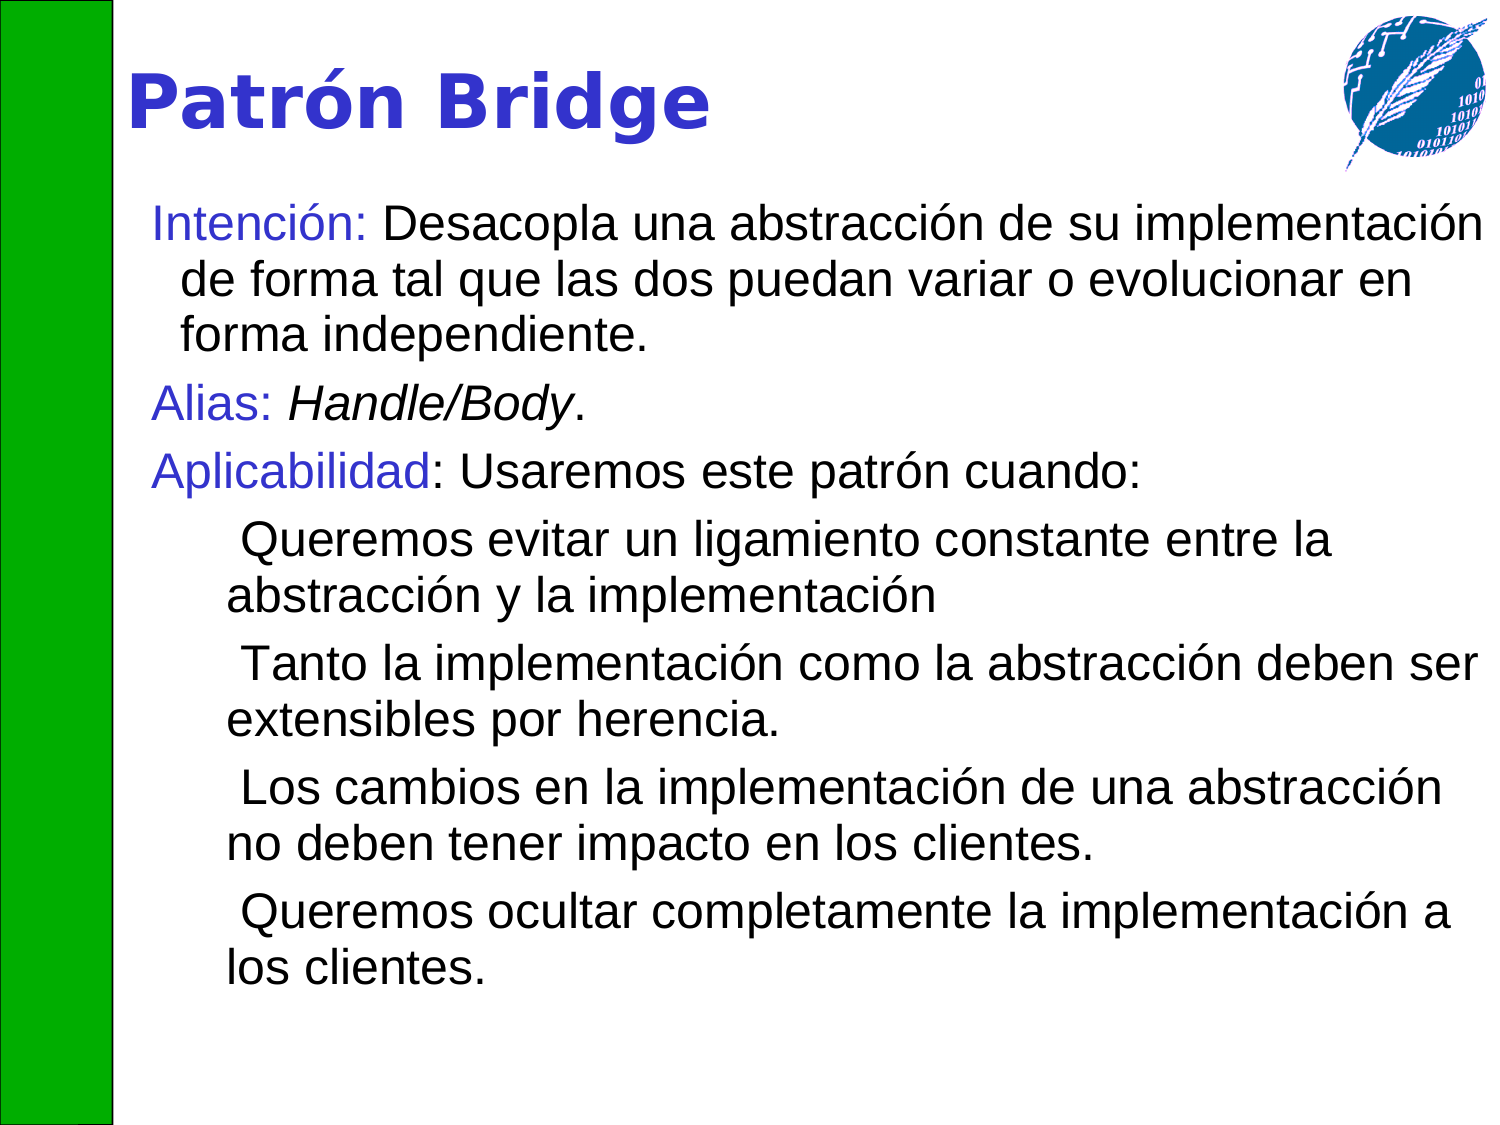

# Patrón Bridge
Intención: Desacopla una abstracción de su implementación de forma tal que las dos puedan variar o evolucionar en forma independiente.
Alias: Handle/Body.
Aplicabilidad: Usaremos este patrón cuando:
 Queremos evitar un ligamiento constante entre la abstracción y la implementación
 Tanto la implementación como la abstracción deben ser extensibles por herencia.
 Los cambios en la implementación de una abstracción no deben tener impacto en los clientes.
 Queremos ocultar completamente la implementación a los clientes.